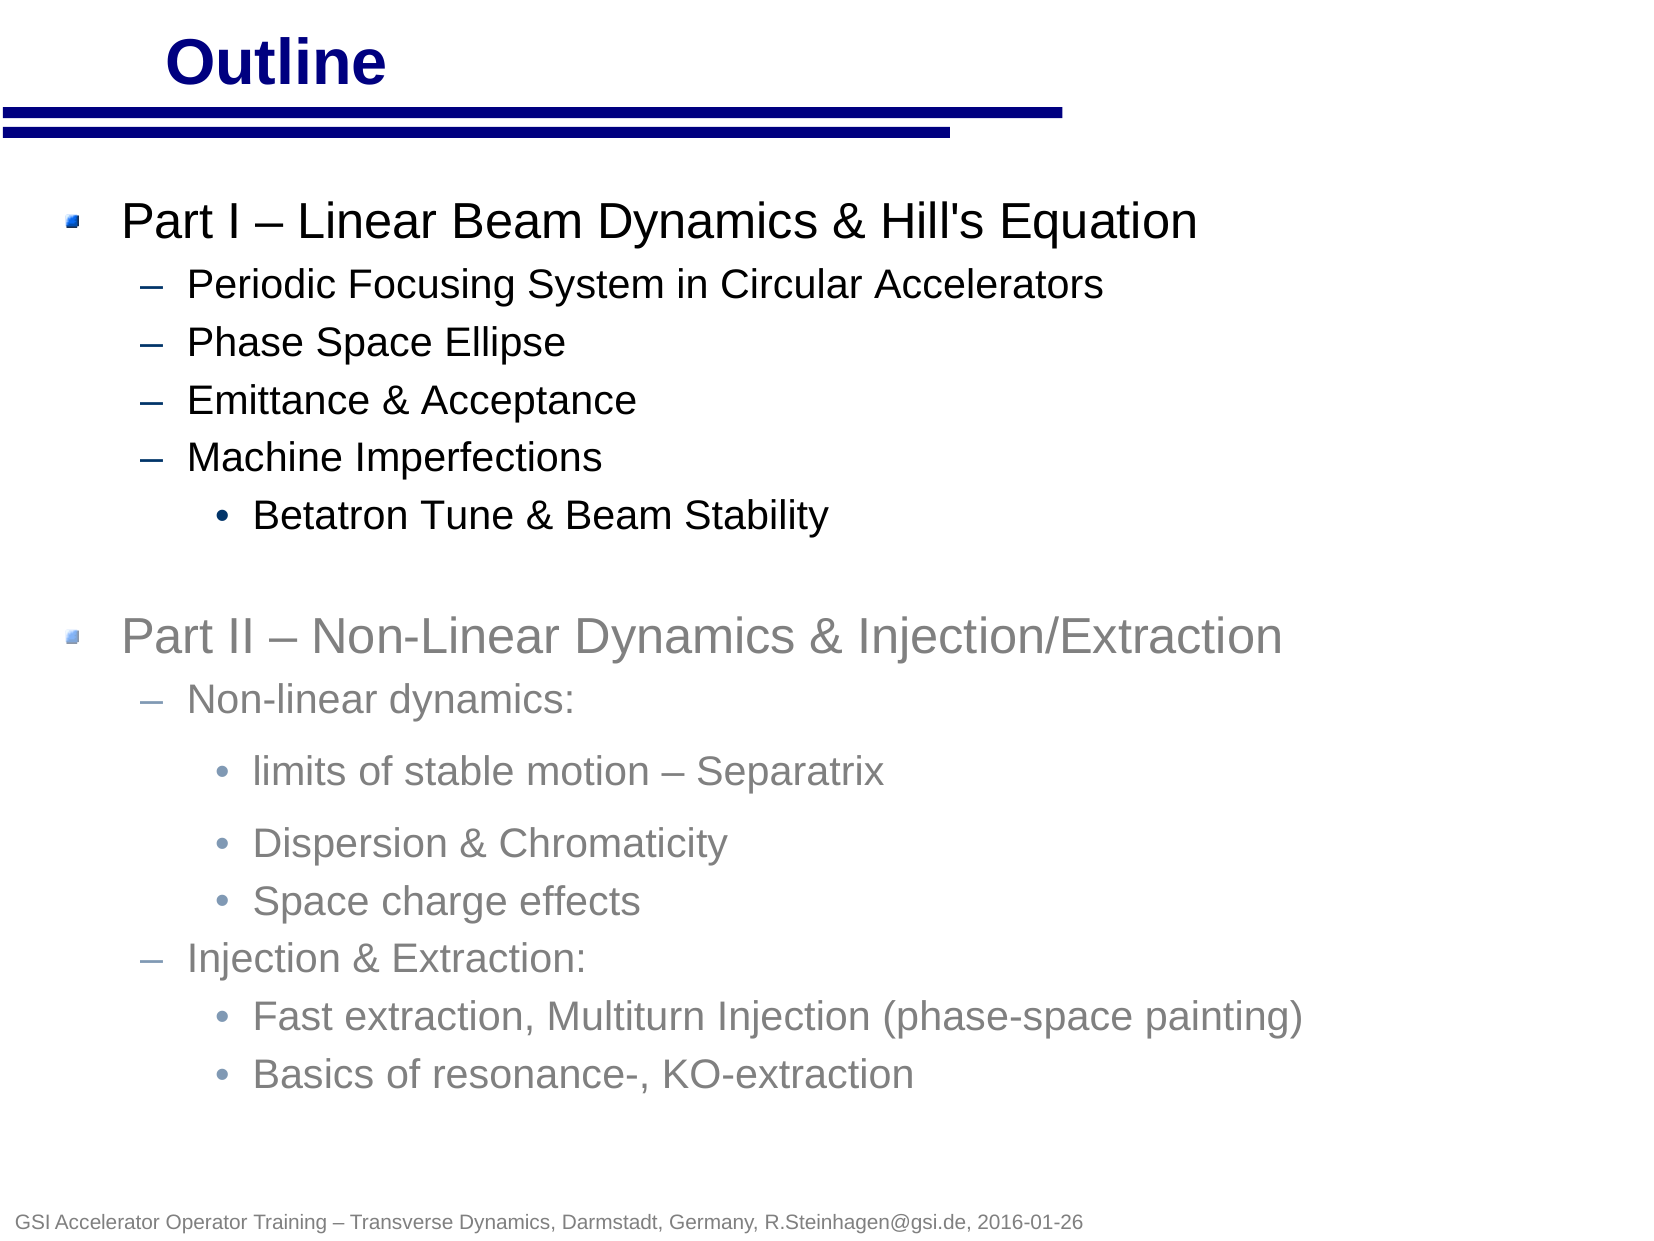

# Outline
Part I – Linear Beam Dynamics & Hill's Equation
Periodic Focusing System in Circular Accelerators
Phase Space Ellipse
Emittance & Acceptance
Machine Imperfections
Betatron Tune & Beam Stability
Part II – Non-Linear Dynamics & Injection/Extraction
Non-linear dynamics:
limits of stable motion – Separatrix
Dispersion & Chromaticity
Space charge effects
Injection & Extraction:
Fast extraction, Multiturn Injection (phase-space painting)
Basics of resonance-, KO-extraction